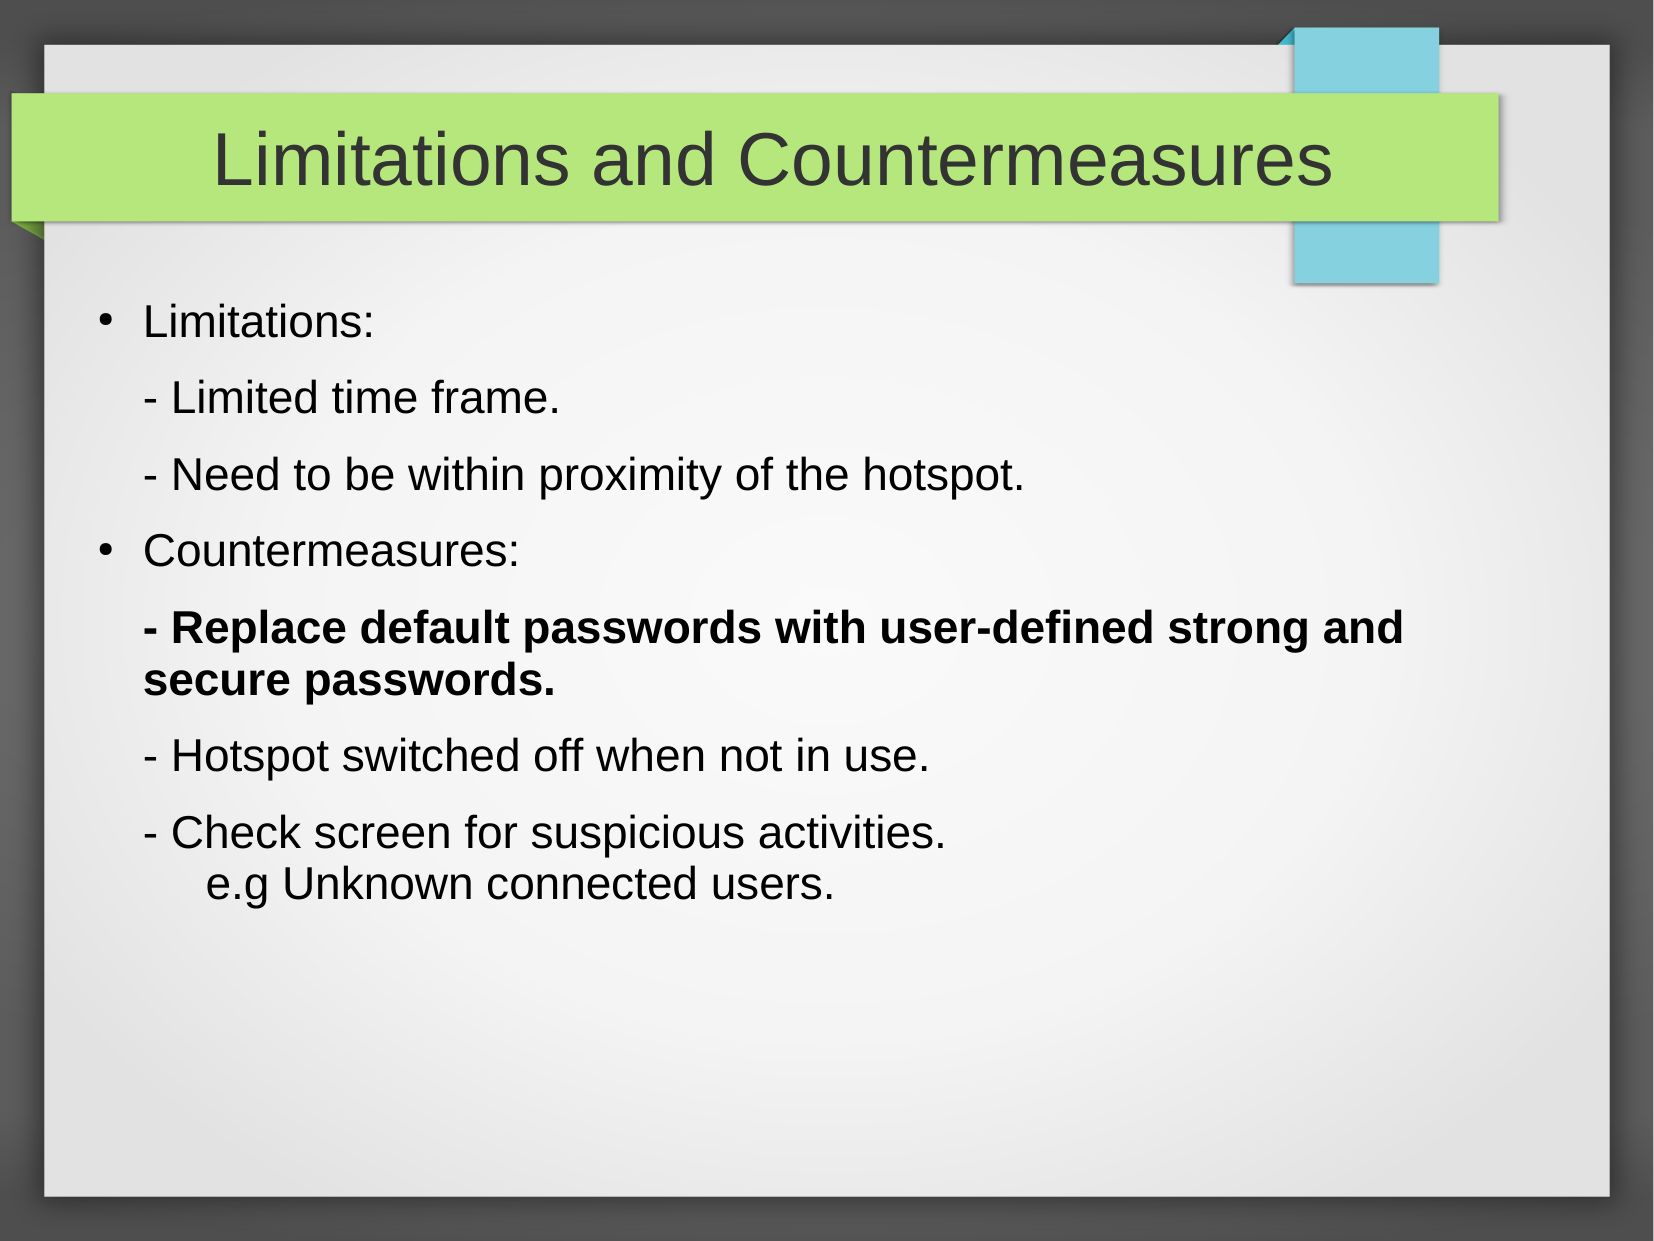

# Limitations and Countermeasures
Limitations:
- Limited time frame.
- Need to be within proximity of the hotspot.
Countermeasures:
- Replace default passwords with user-defined strong and secure passwords.
- Hotspot switched off when not in use.
- Check screen for suspicious activities. 		 				e.g Unknown connected users.